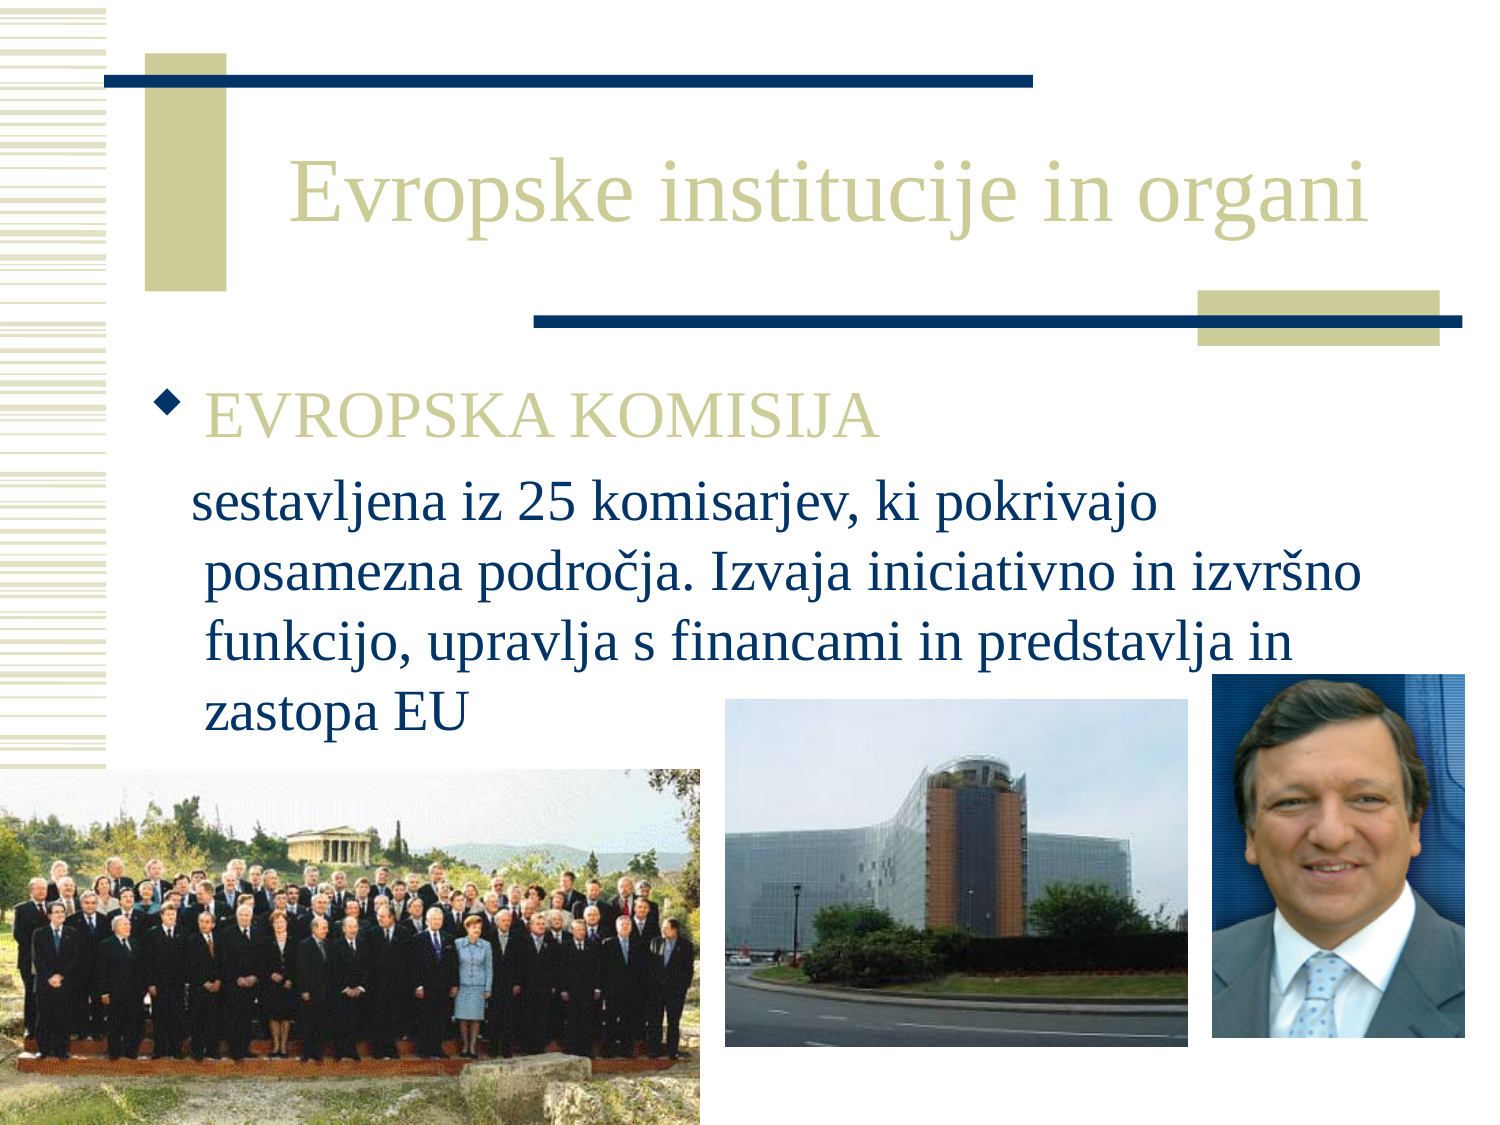

# Evropske institucije in organi
EVROPSKA KOMISIJA
 sestavljena iz 25 komisarjev, ki pokrivajo posamezna področja. Izvaja iniciativno in izvršno funkcijo, upravlja s financami in predstavlja in zastopa EU